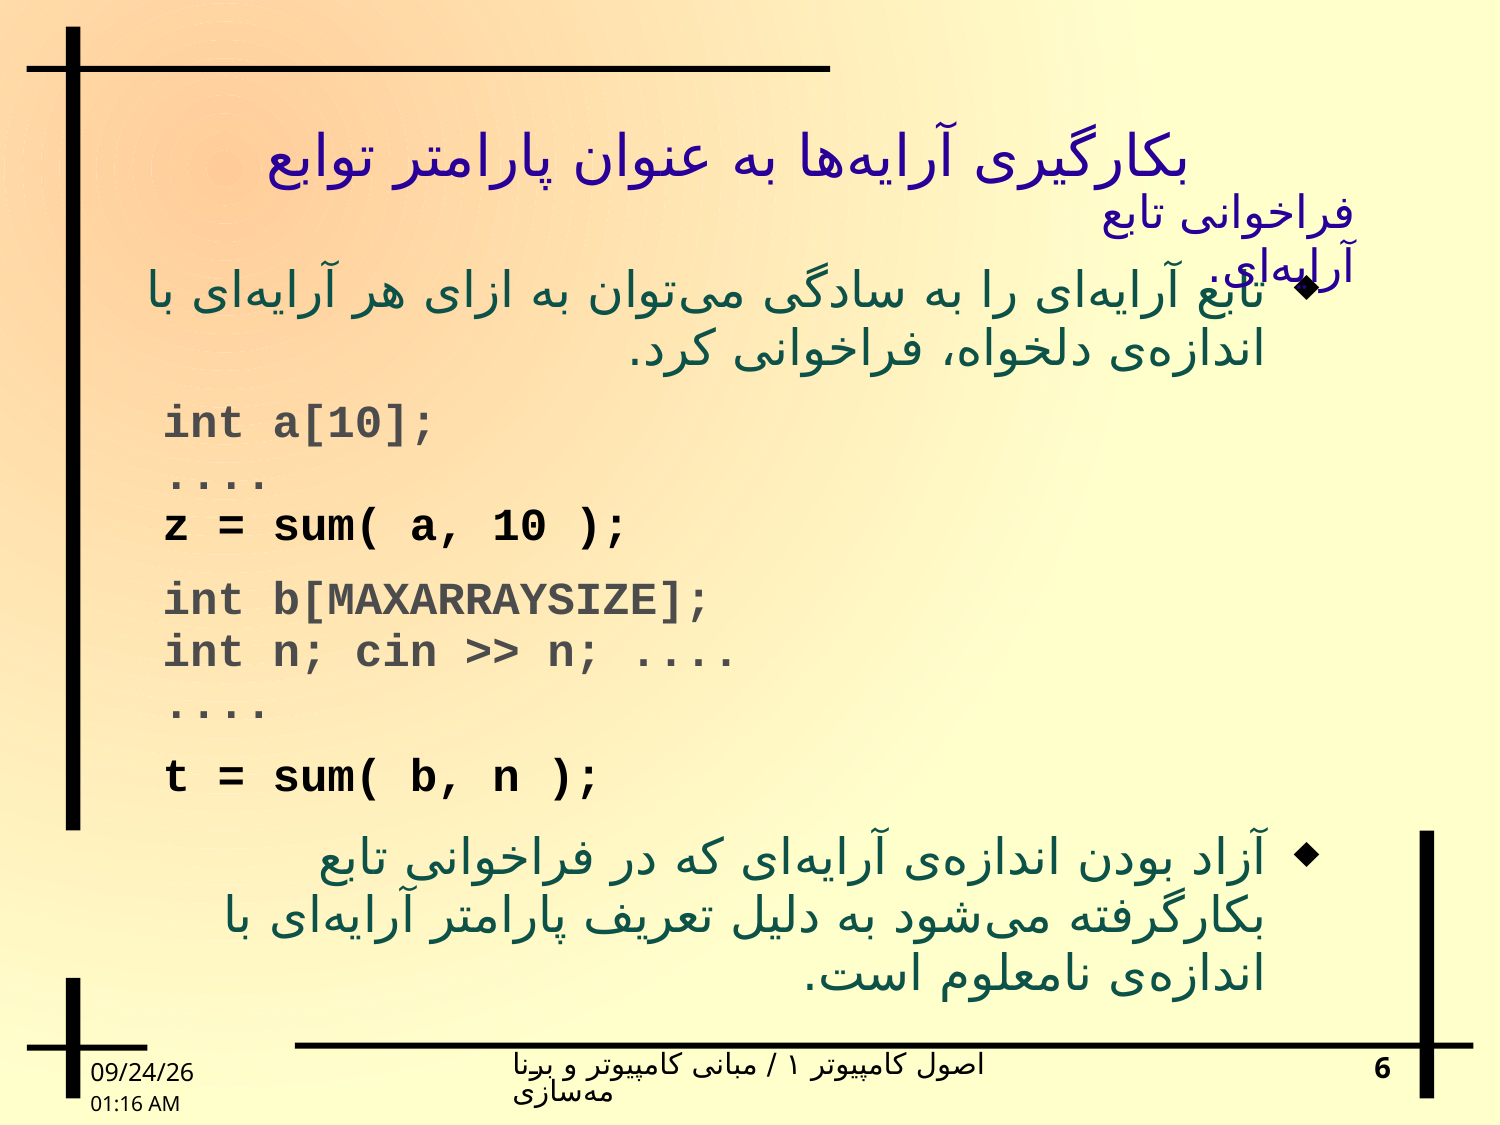

بکارگیری آرایه‌ها به عنوان پارامتر توابع
فراخوانی تابع آرایه‌ای.
# تابع آرایه‌ای را به سادگی می‌توان به ازای هر آرایه‌ای با اندازه‌ی دلخواه، فراخوانی کرد.
int a[10];
....
z = sum( a, 10 );
int b[MAXARRAYSIZE];
int n; cin >> n; ....
....
t = sum( b, n );
آزاد بودن اندازه‌ی آرایه‌‌ای که در فراخوانی تابع بکارگرفته می‌شود به دلیل تعریف پارامتر آرایه‌ای با اندازه‌ی نامعلوم است.
اصول کامپیوتر ۱ / مبانی کامپیوتر و برنامه‌سازی
6